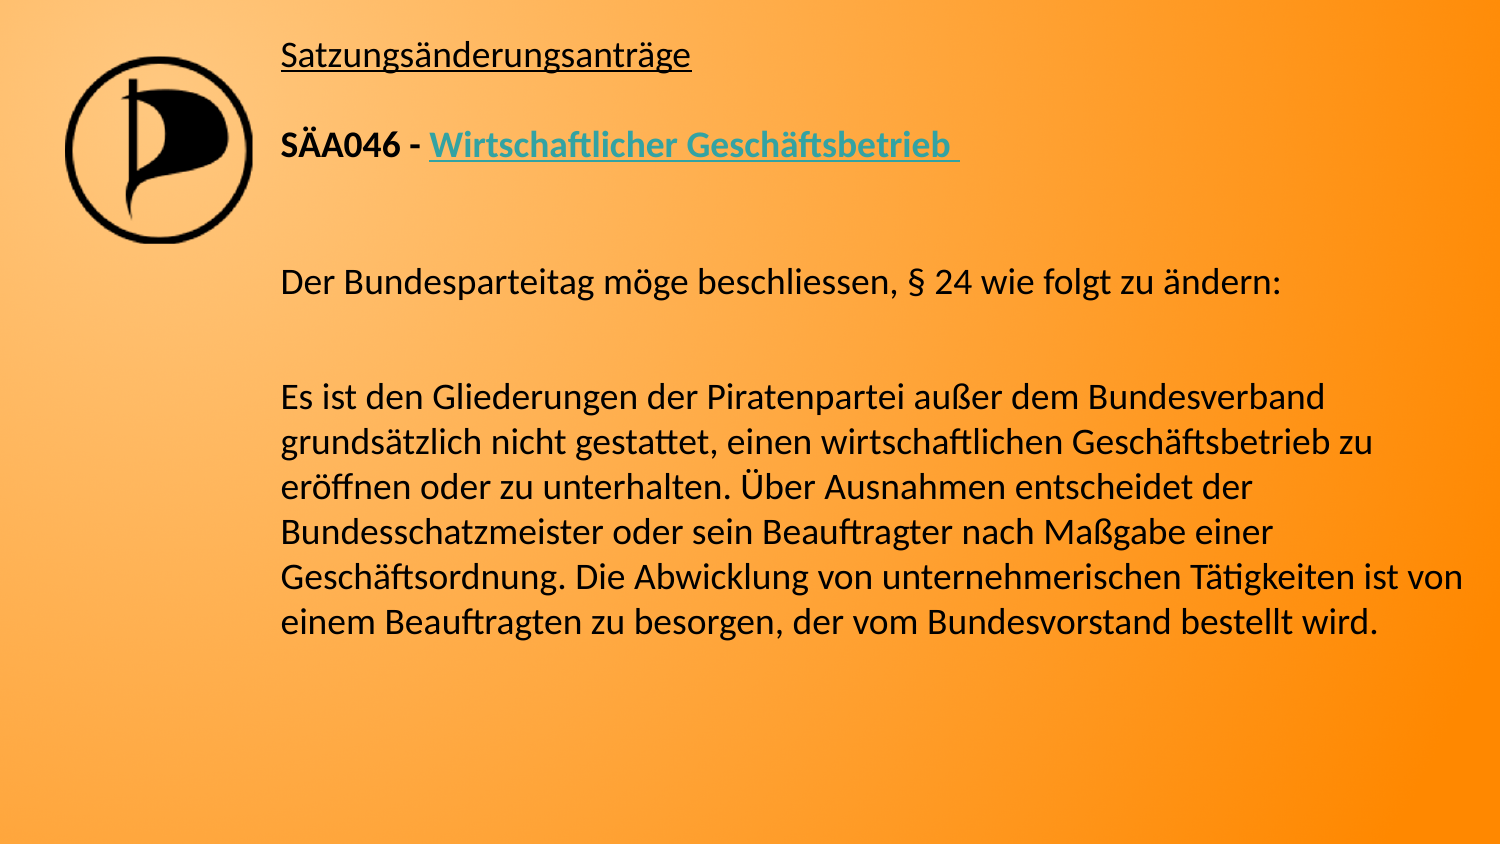

Satzungsänderungsanträge
SÄA046 - Wirtschaftlicher Geschäftsbetrieb
Der Bundesparteitag möge beschliessen, § 24 wie folgt zu ändern:
Es ist den Gliederungen der Piratenpartei außer dem Bundesverband grundsätzlich nicht gestattet, einen wirtschaftlichen Geschäftsbetrieb zu eröffnen oder zu unterhalten. Über Ausnahmen entscheidet der Bundesschatzmeister oder sein Beauftragter nach Maßgabe einer Geschäftsordnung. Die Abwicklung von unternehmerischen Tätigkeiten ist von einem Beauftragten zu besorgen, der vom Bundesvorstand bestellt wird.